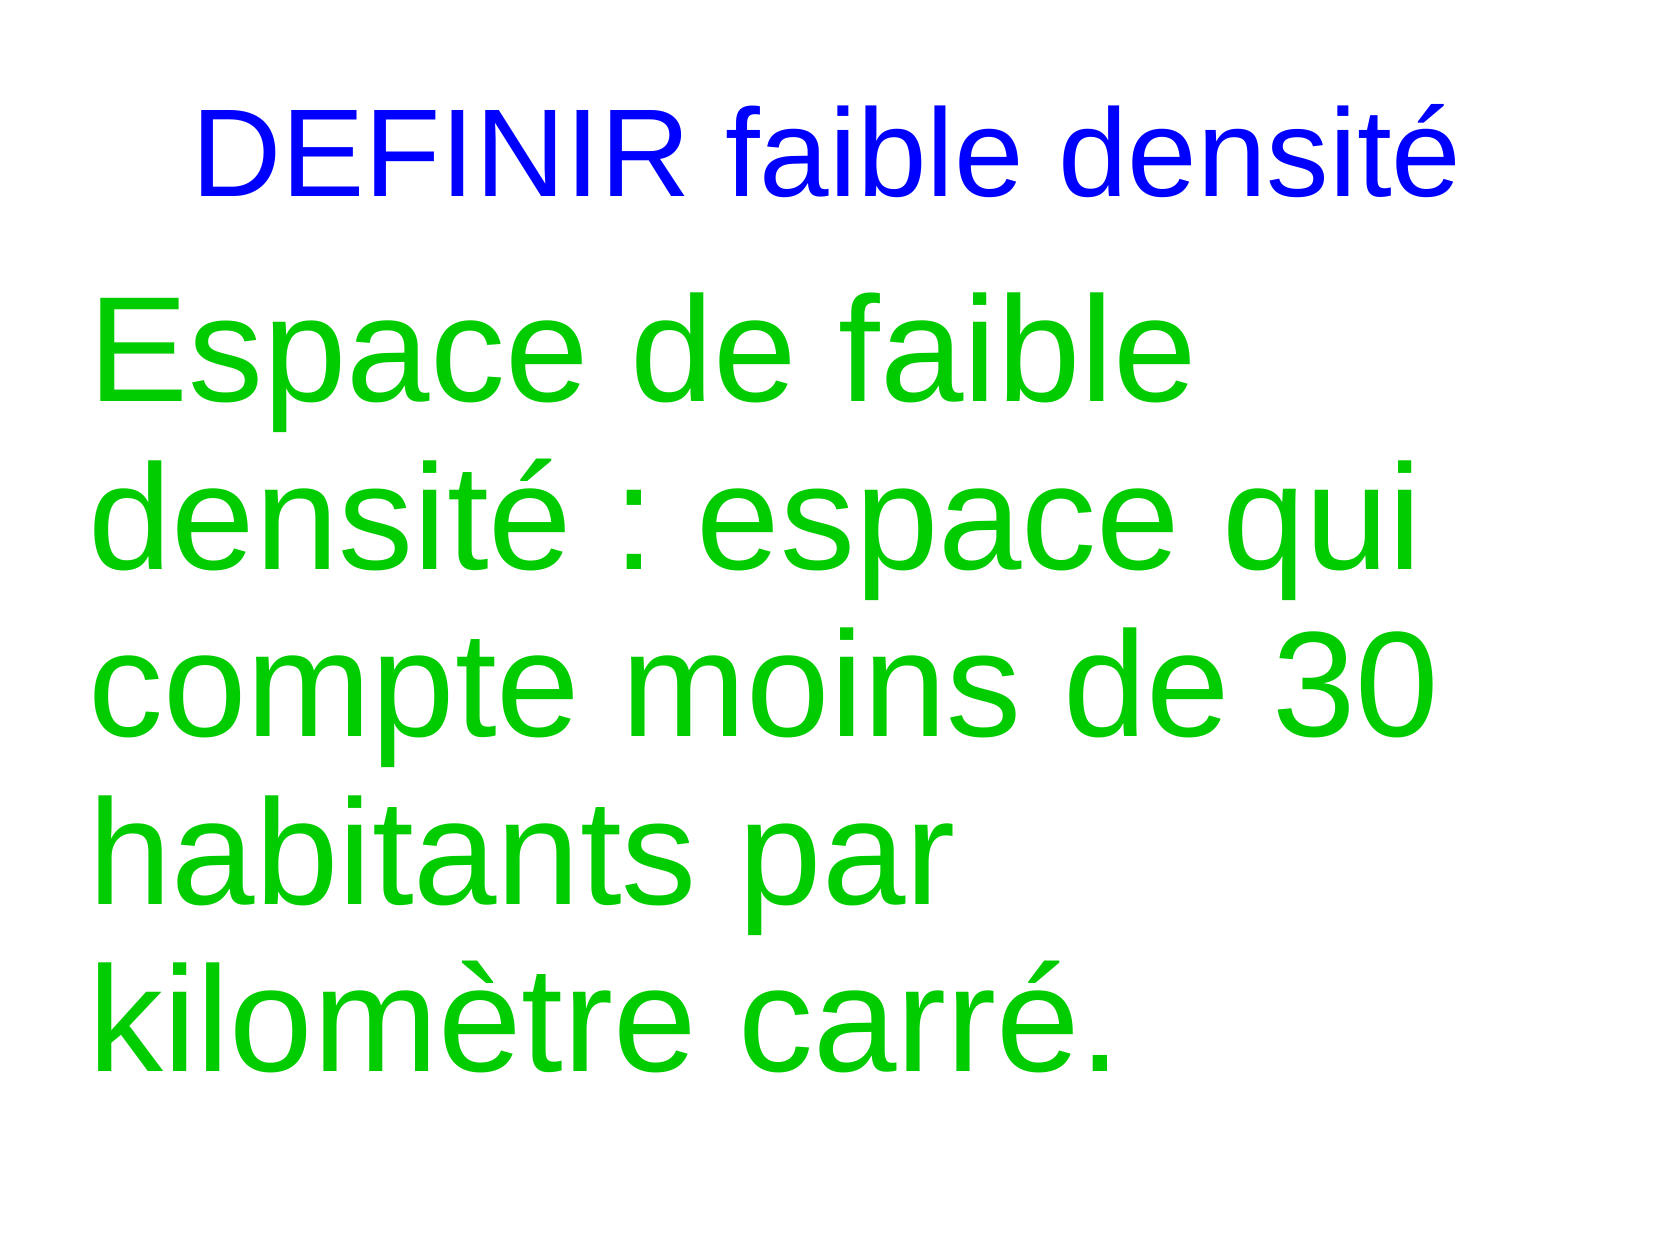

DEFINIR faible densité
# Espace de faible densité : espace qui compte moins de 30 habitants par kilomètre carré.